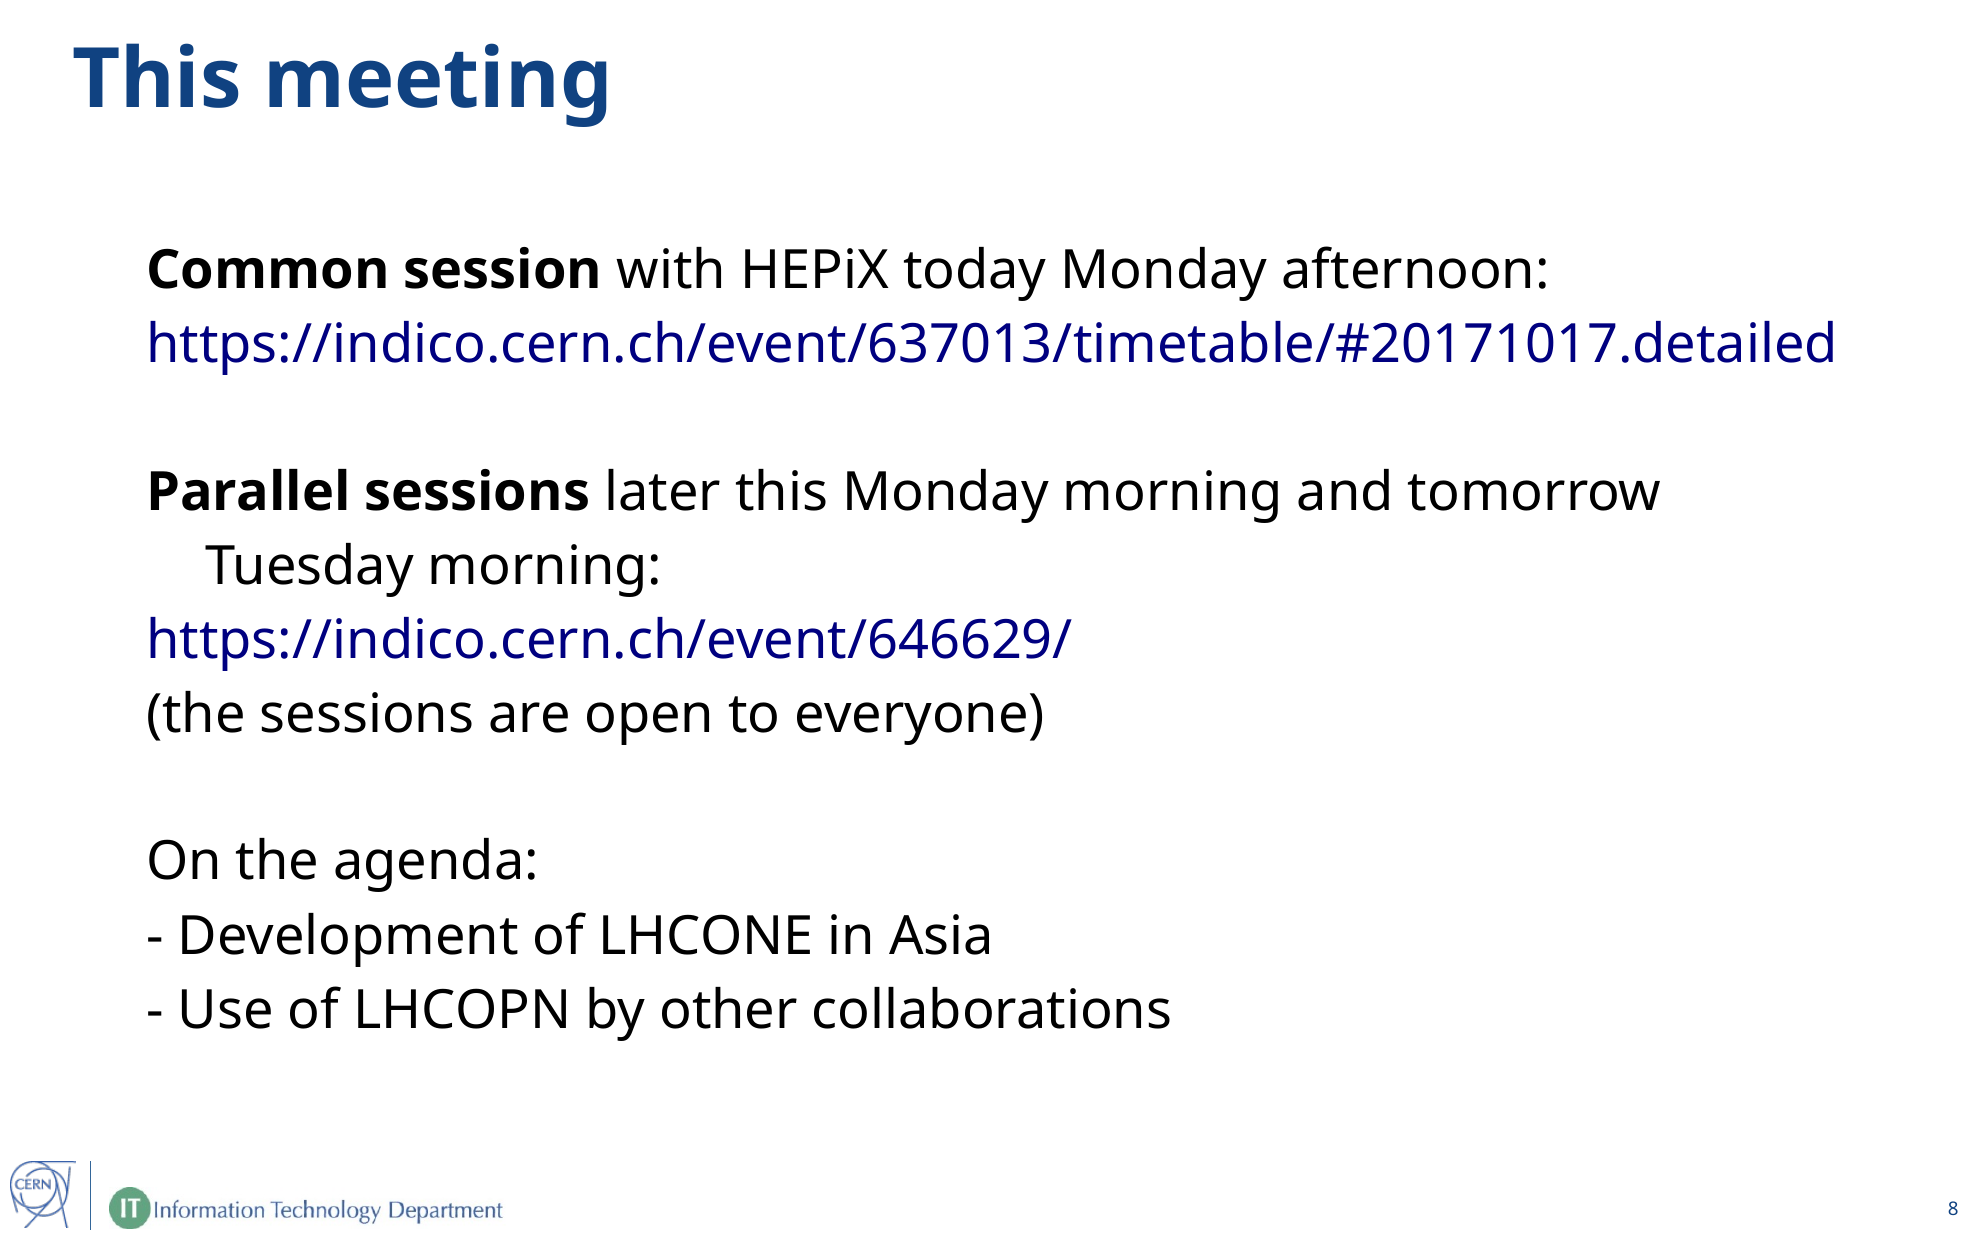

# This meeting
Common session with HEPiX today Monday afternoon:
https://indico.cern.ch/event/637013/timetable/#20171017.detailed
Parallel sessions later this Monday morning and tomorrow Tuesday morning:
https://indico.cern.ch/event/646629/
(the sessions are open to everyone)
On the agenda:
- Development of LHCONE in Asia
- Use of LHCOPN by other collaborations